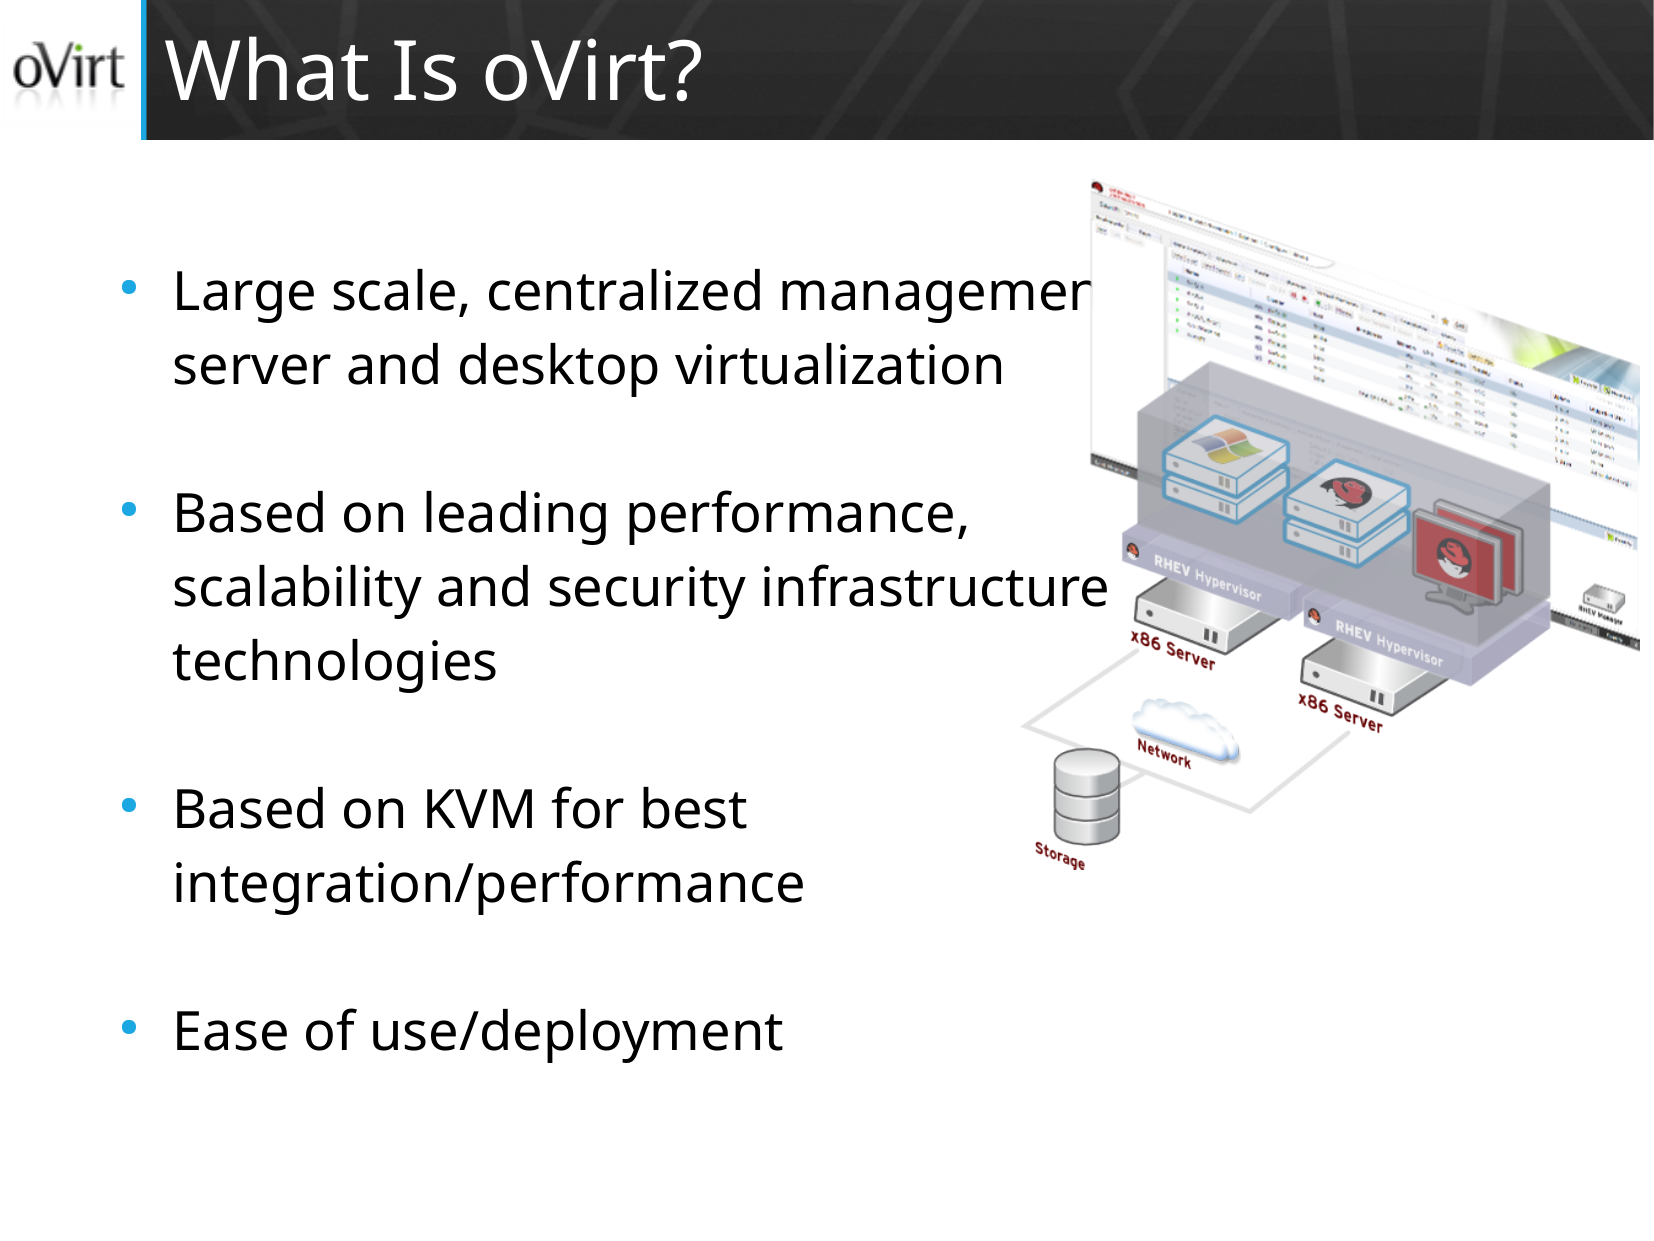

# What Is oVirt?
Large scale, centralized management for server and desktop virtualization
Based on leading performance,
scalability and security infrastructure technologies
Based on KVM for best integration/performance
Ease of use/deployment